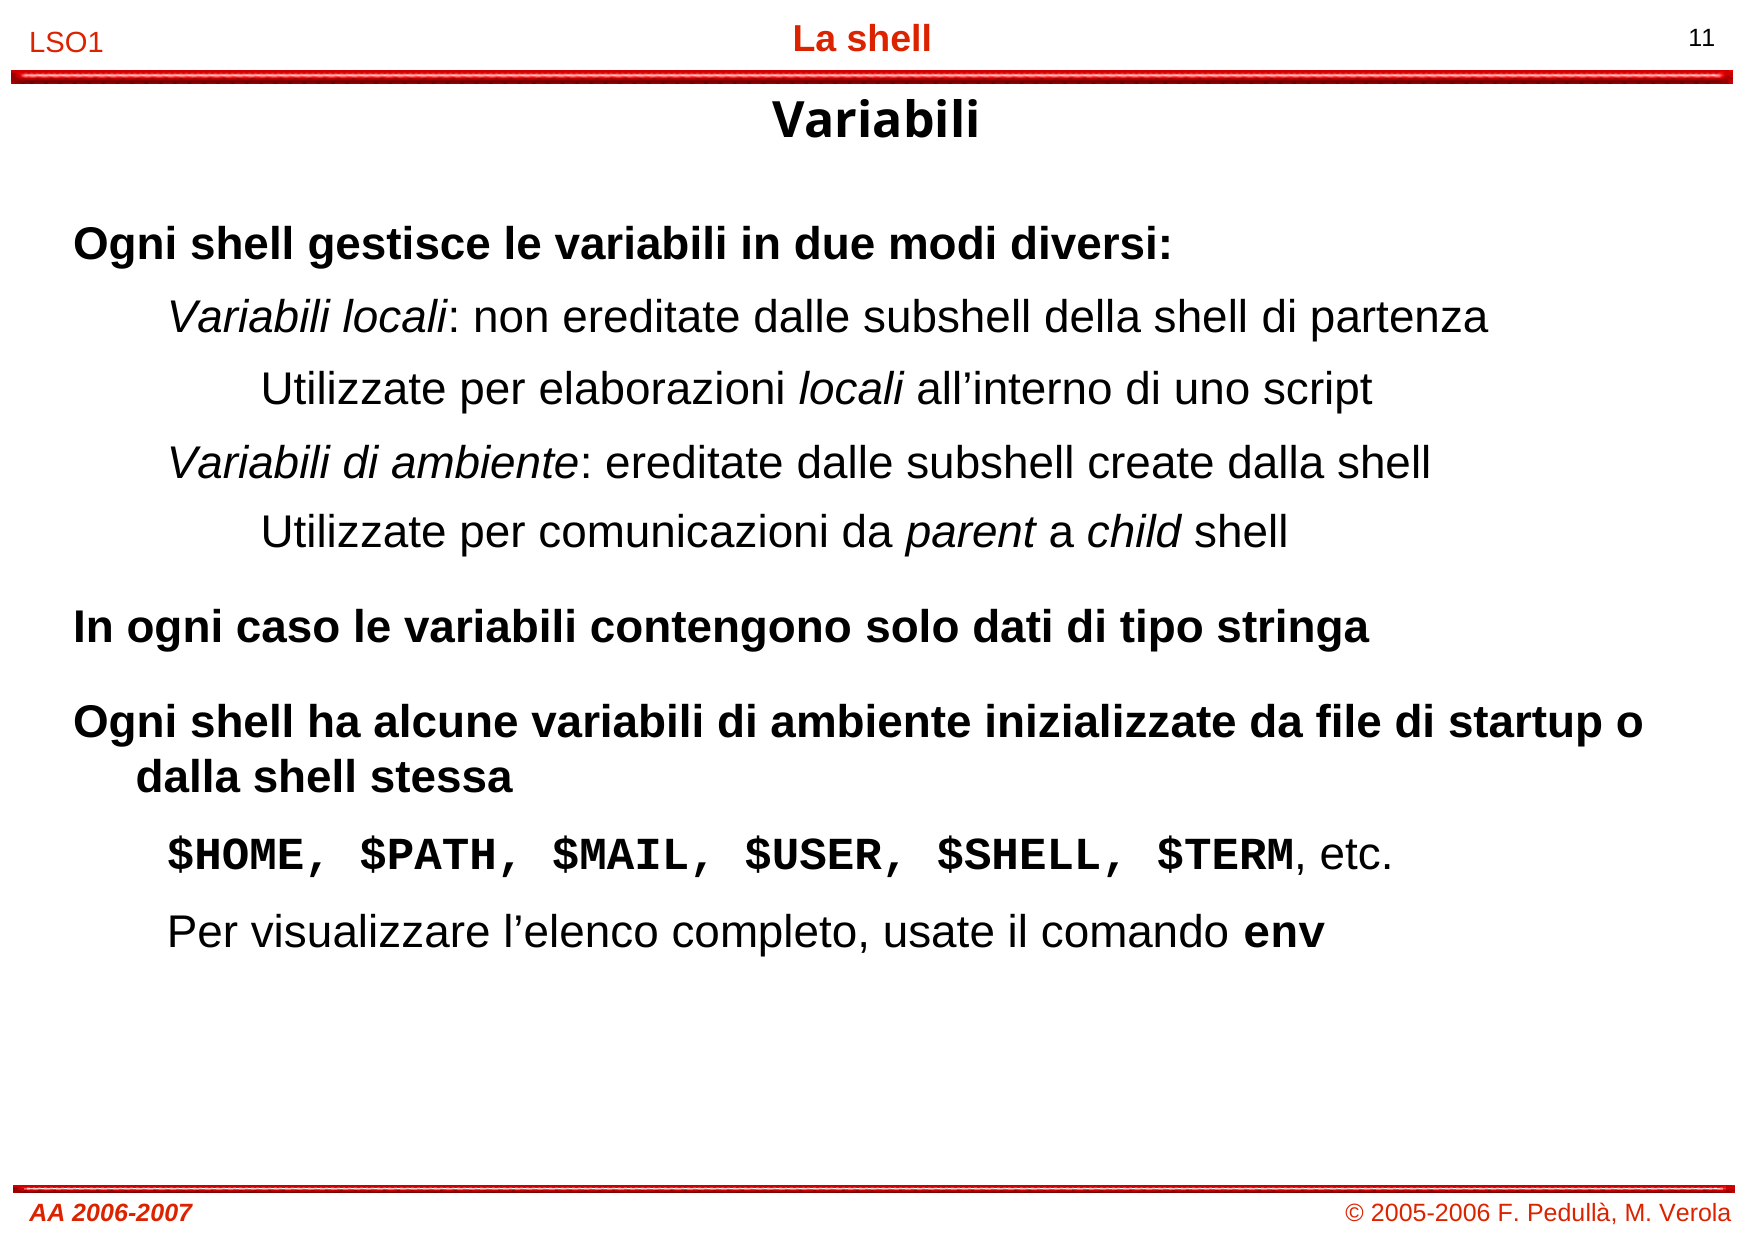

# Variabili
Ogni shell gestisce le variabili in due modi diversi:
Variabili locali: non ereditate dalle subshell della shell di partenza
Utilizzate per elaborazioni locali all’interno di uno script
Variabili di ambiente: ereditate dalle subshell create dalla shell
Utilizzate per comunicazioni da parent a child shell
In ogni caso le variabili contengono solo dati di tipo stringa
Ogni shell ha alcune variabili di ambiente inizializzate da file di startup o dalla shell stessa
$HOME, $PATH, $MAIL, $USER, $SHELL, $TERM, etc.
Per visualizzare l’elenco completo, usate il comando env